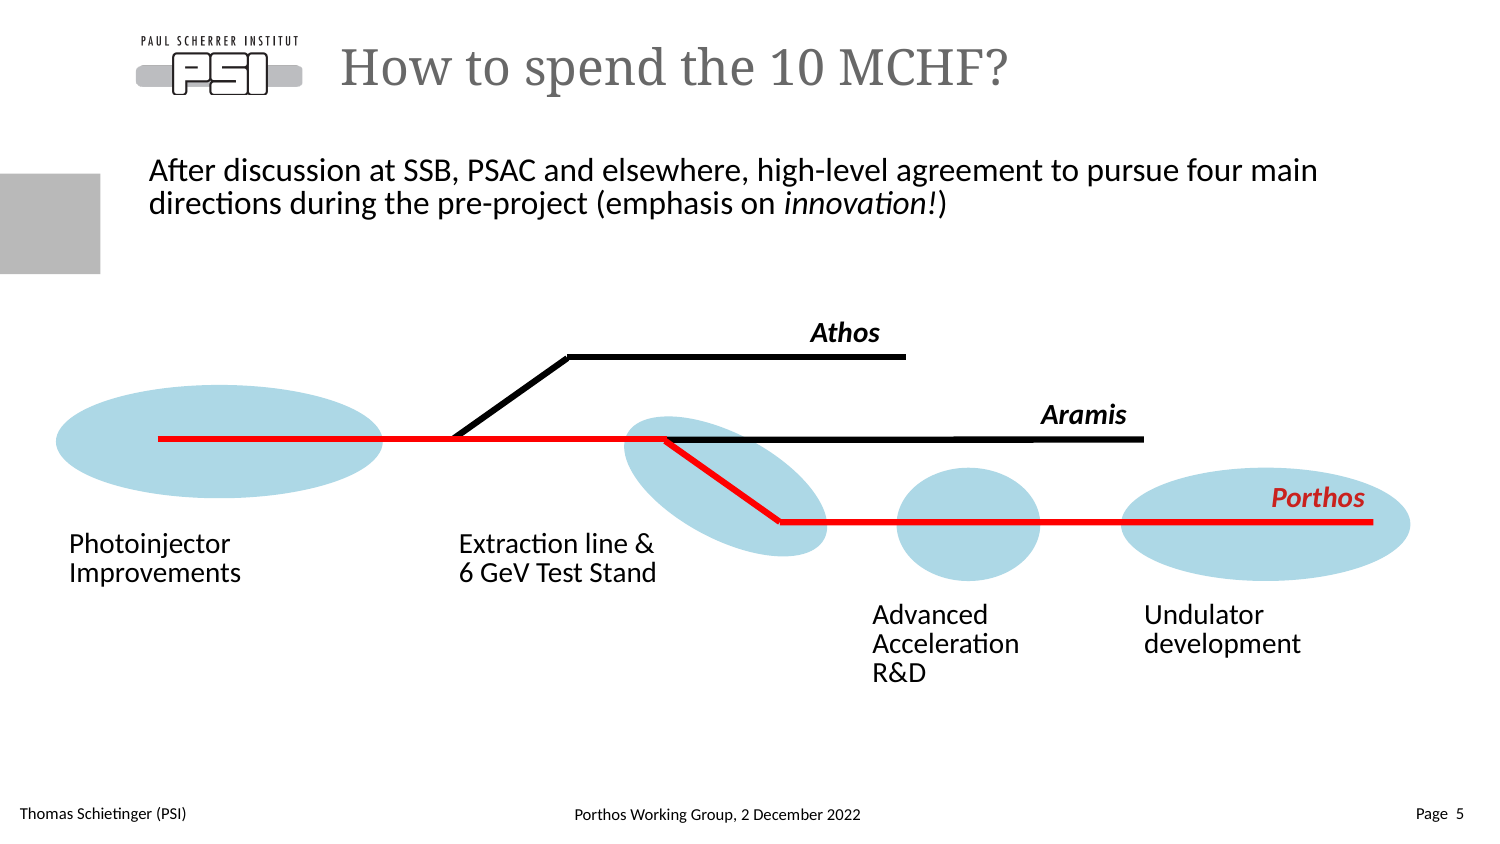

# How to spend the 10 MCHF?
After discussion at SSB, PSAC and elsewhere, high-level agreement to pursue four main directions during the pre-project (emphasis on innovation!)
Athos
Aramis
Porthos
Photoinjector Improvements
Extraction line & 6 GeV Test Stand
Advanced
Acceleration
R&D
Undulator development